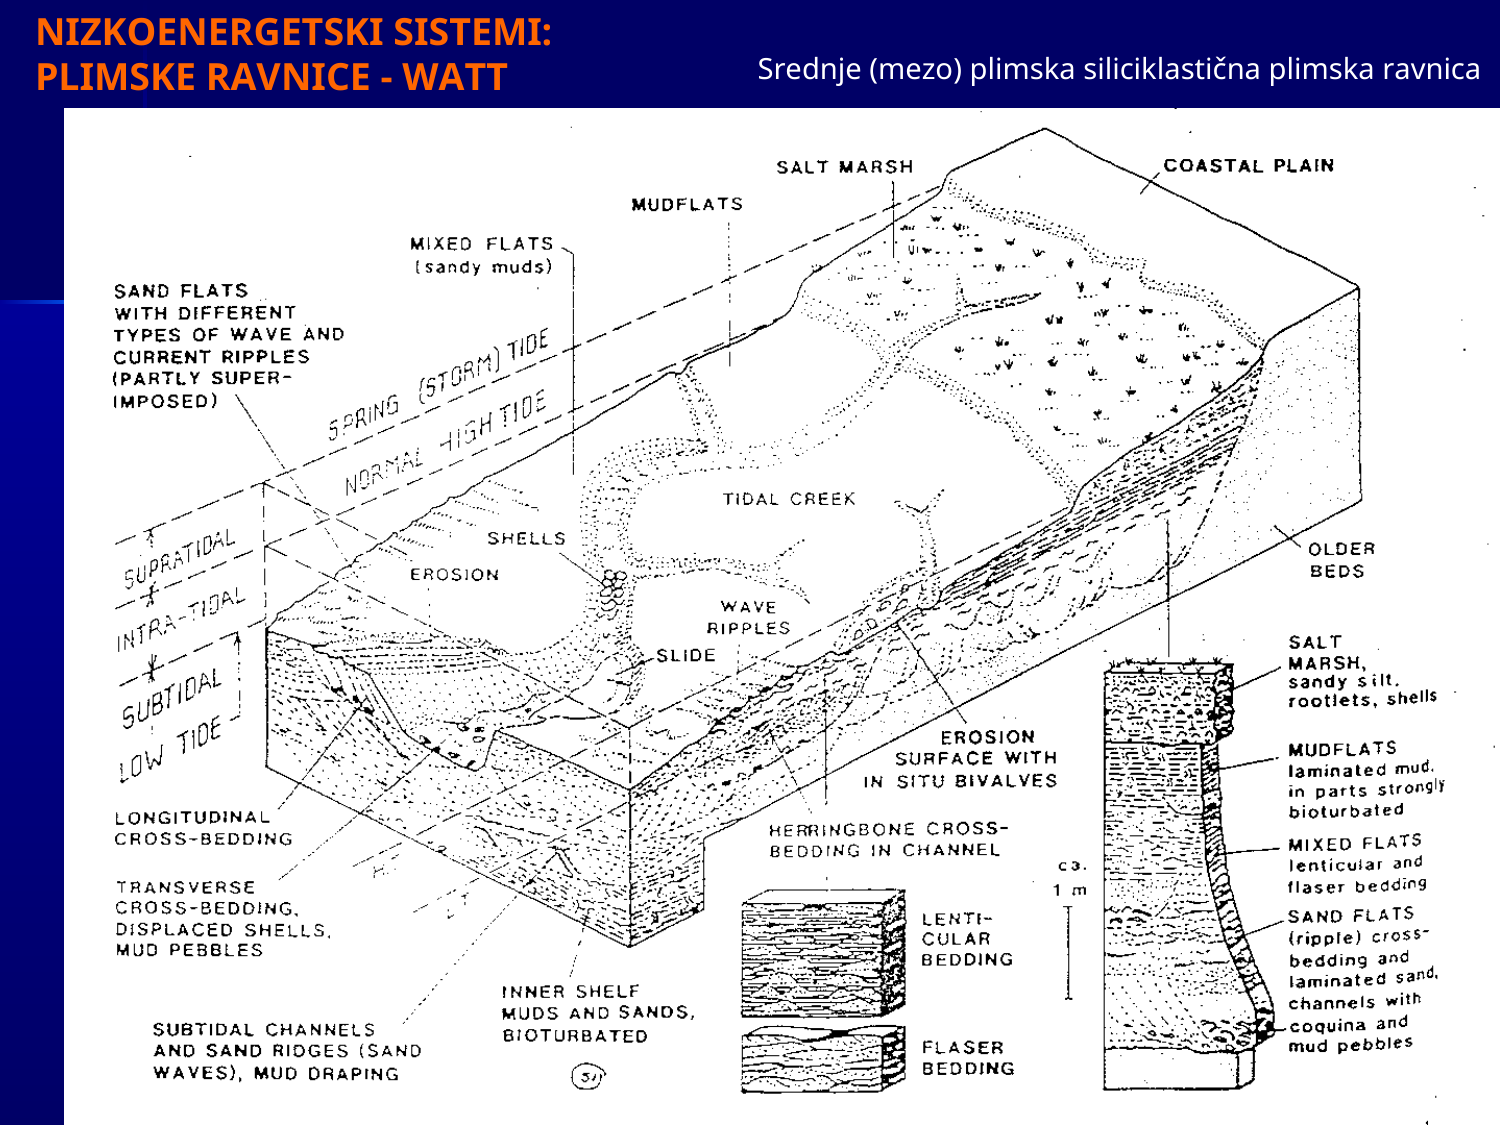

NIZKOENERGETSKI SISTEMI:
PLIMSKE RAVNICE - WATT
Srednje (mezo) plimska siliciklastična plimska ravnica